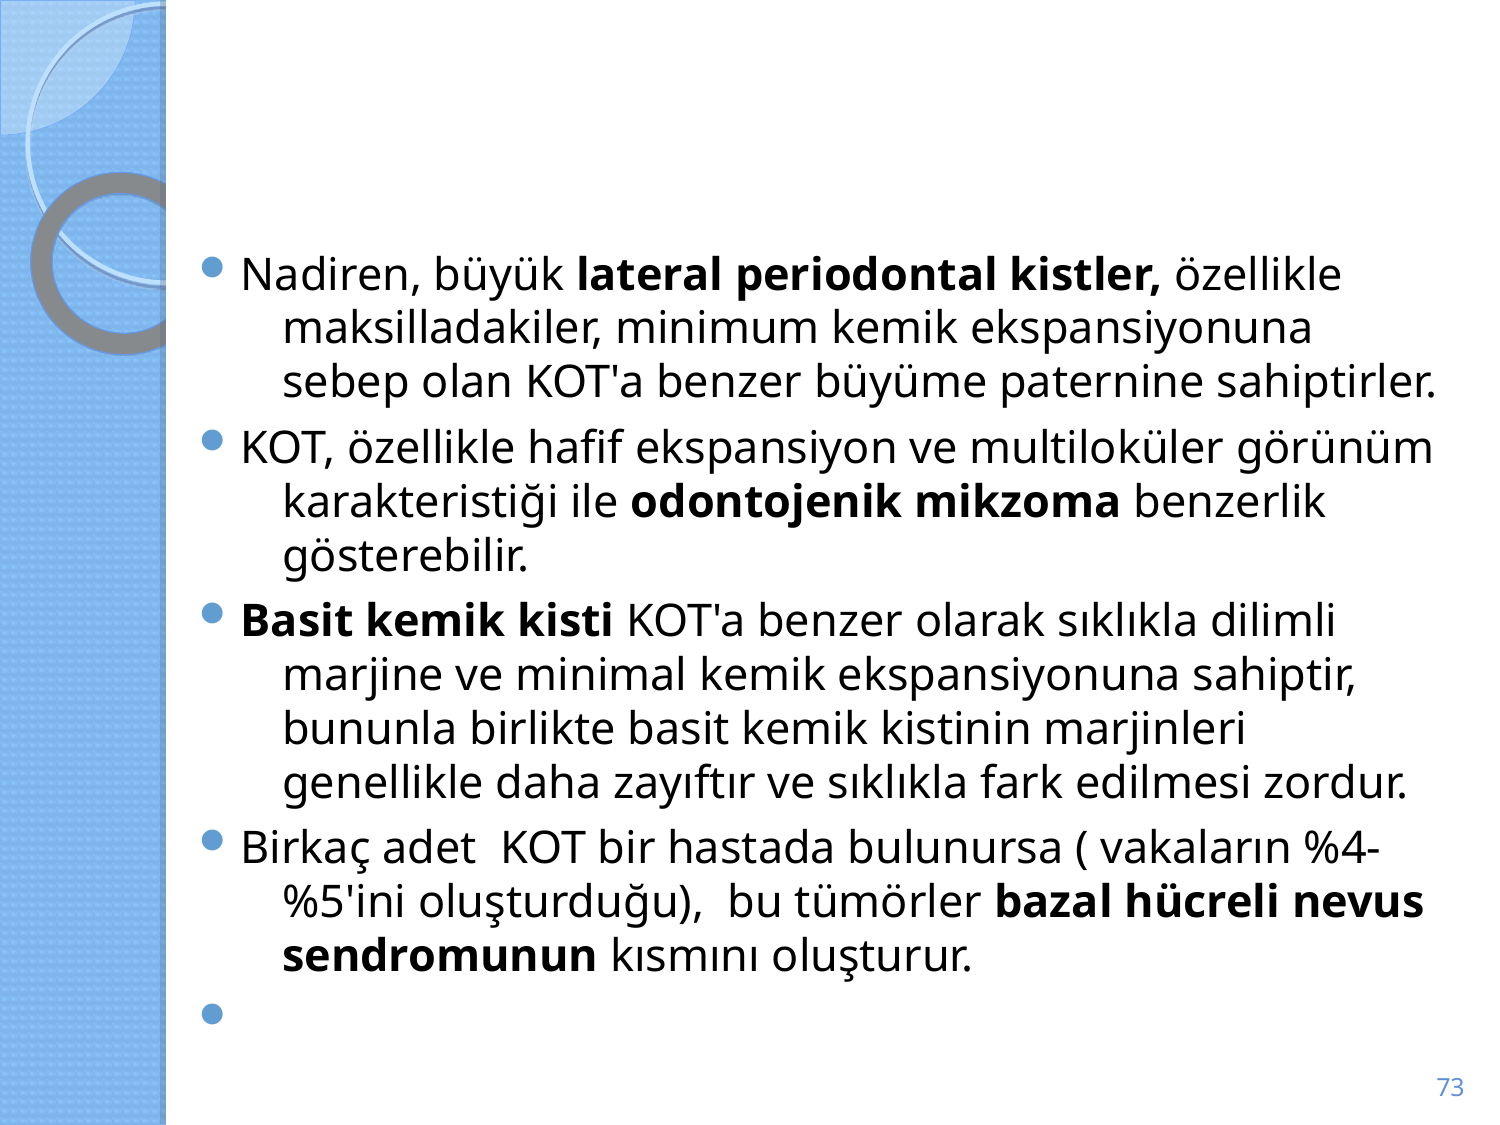

#
Nadiren, büyük lateral periodontal kistler, özellikle maksilladakiler, minimum kemik ekspansiyonuna sebep olan KOT'a benzer büyüme paternine sahiptirler.
KOT, özellikle hafif ekspansiyon ve multiloküler görünüm karakteristiği ile odontojenik mikzoma benzerlik gösterebilir.
Basit kemik kisti KOT'a benzer olarak sıklıkla dilimli marjine ve minimal kemik ekspansiyonuna sahiptir, bununla birlikte basit kemik kistinin marjinleri genellikle daha zayıftır ve sıklıkla fark edilmesi zordur.
Birkaç adet KOT bir hastada bulunursa ( vakaların %4-%5'ini oluşturduğu), bu tümörler bazal hücreli nevus sendromunun kısmını oluşturur.